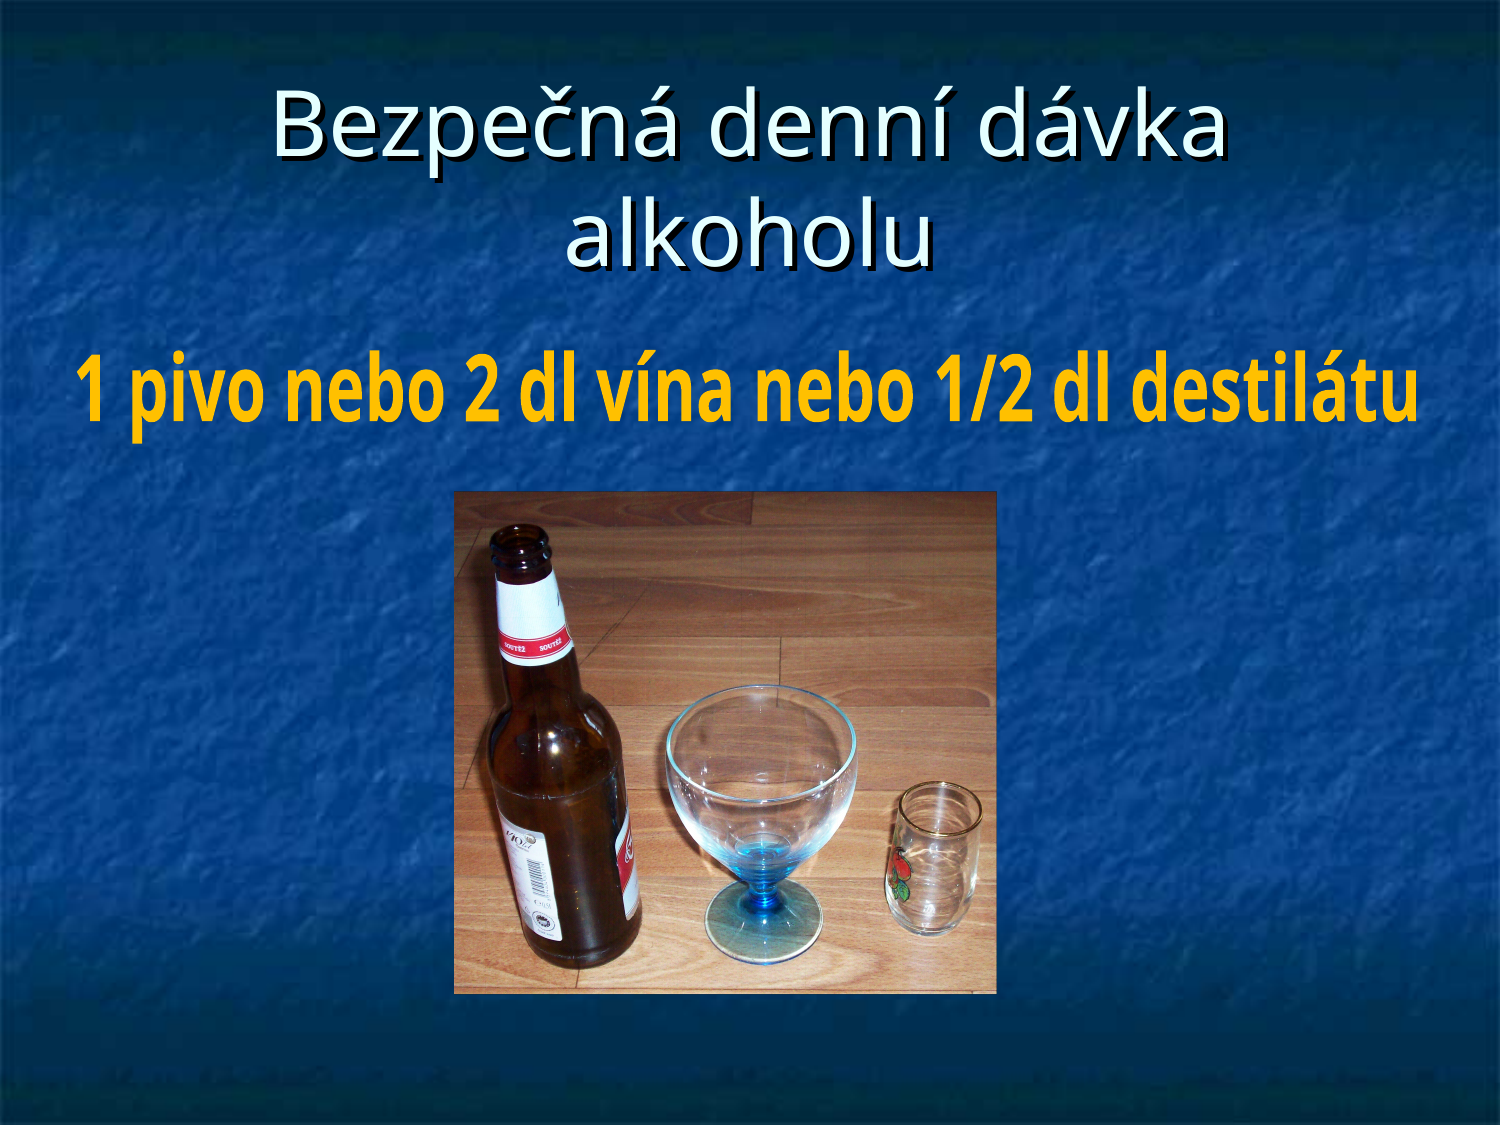

# Bezpečná denní dávka alkoholu
1 pivo nebo 2 dl vína nebo 1/2 dl destilátu